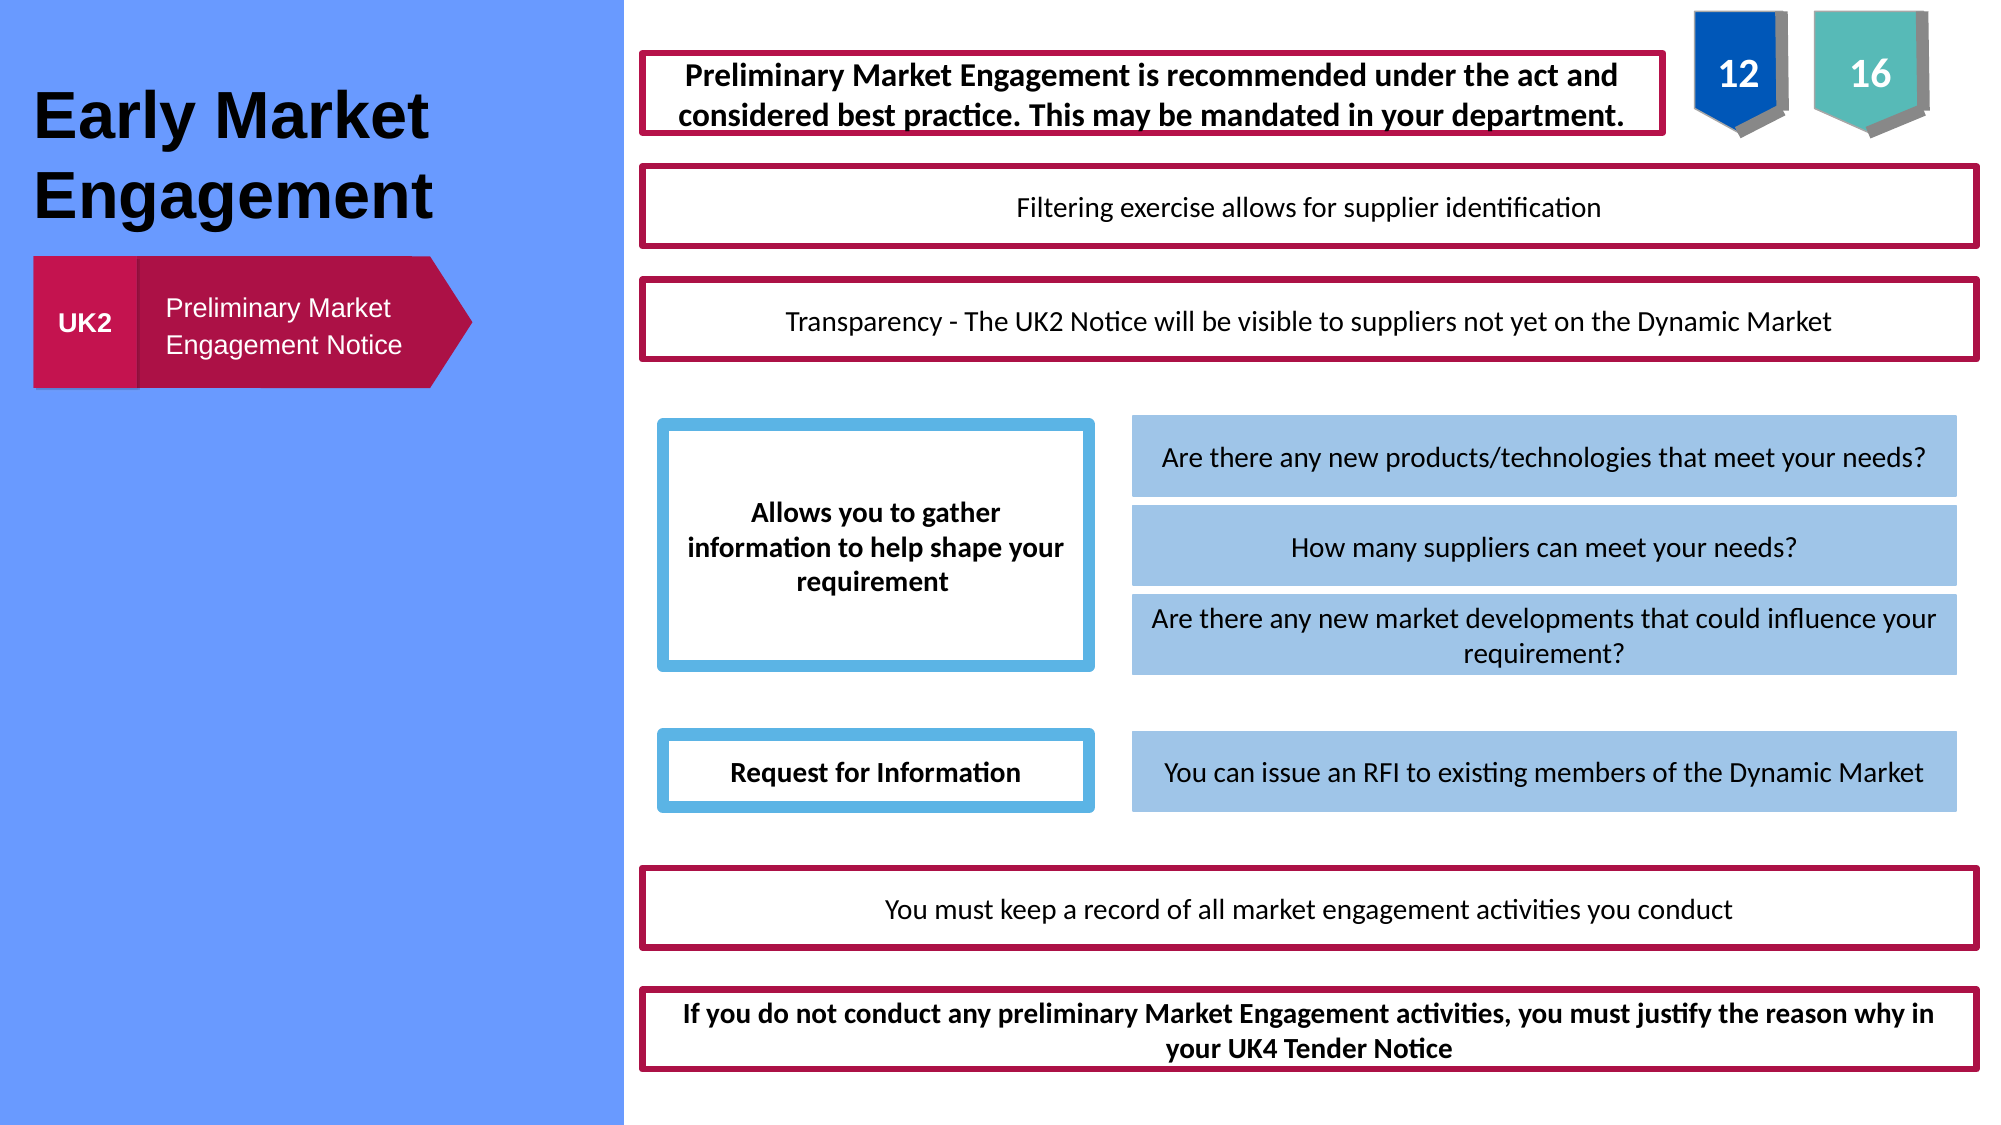

16
12
Preliminary Market Engagement is recommended under the act and considered best practice. This may be mandated in your department.
# Early Market Engagement
Filtering exercise allows for supplier identification
UK2
Preliminary Market Engagement Notice
Transparency - The UK2 Notice will be visible to suppliers not yet on the Dynamic Market
Are there any new products/technologies that meet your needs?
Allows you to gather information to help shape your requirement
How many suppliers can meet your needs?
Are there any new market developments that could influence your requirement?
You can issue an RFI to existing members of the Dynamic Market
Request for Information
You must keep a record of all market engagement activities you conduct
If you do not conduct any preliminary Market Engagement activities, you must justify the reason why in your UK4 Tender Notice